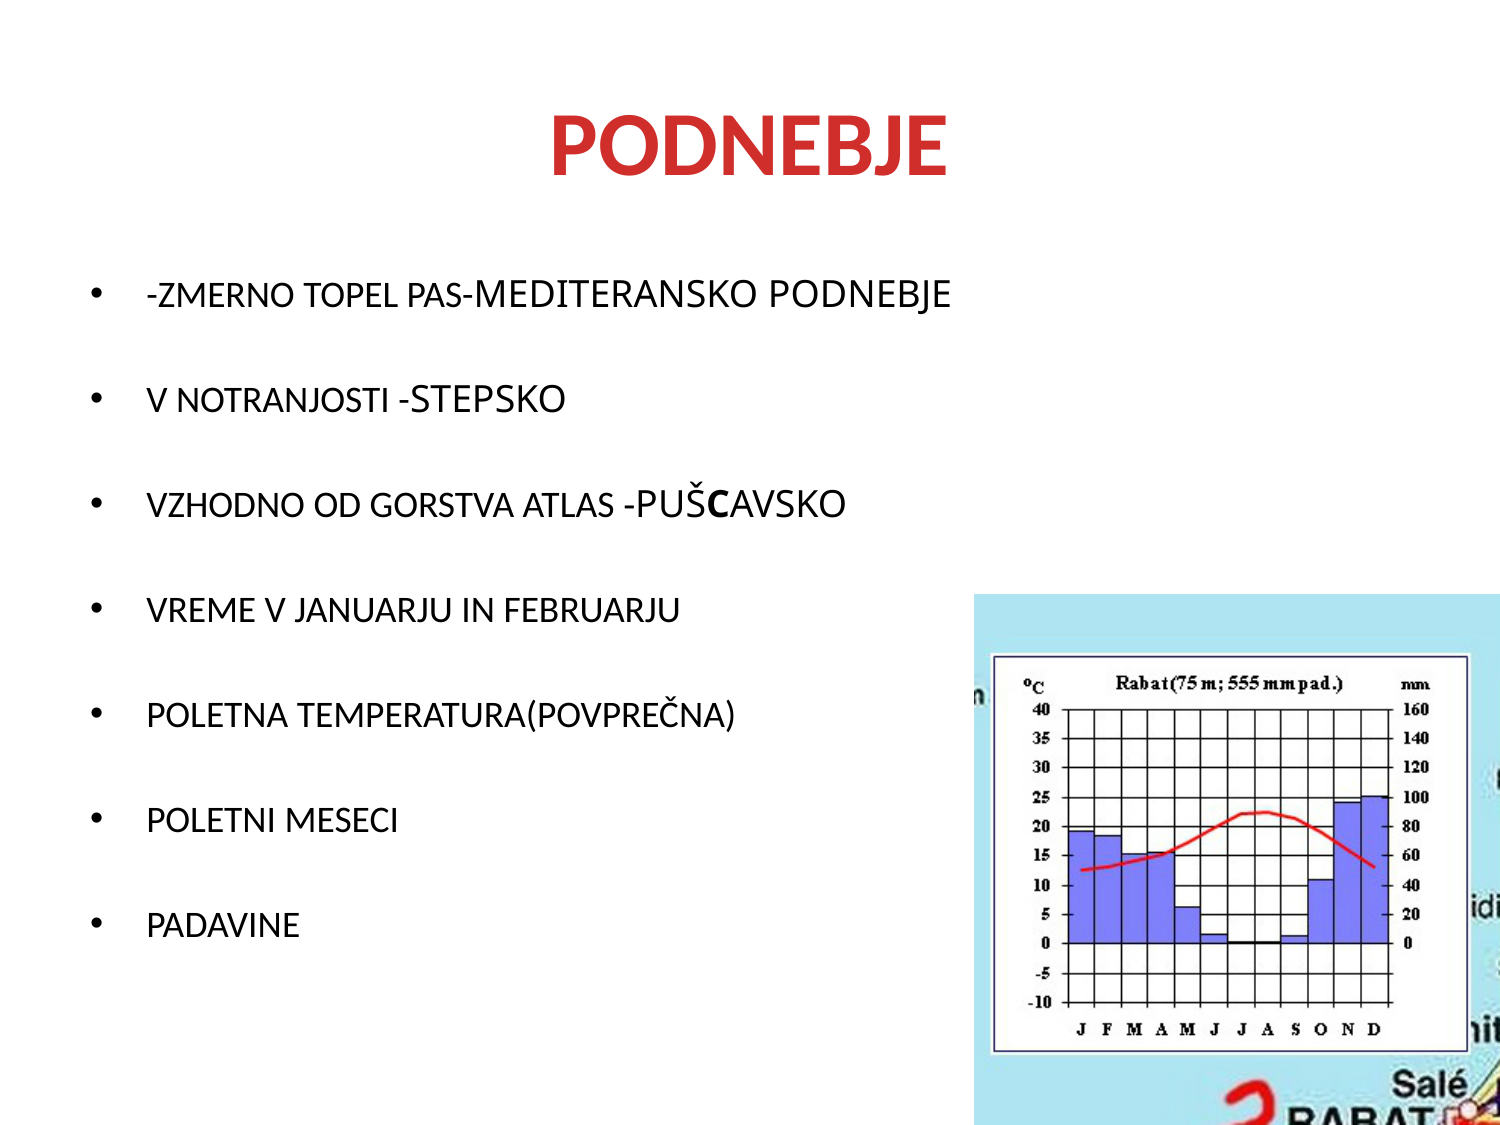

# PODNEBJE
-ZMERNO TOPEL PAS-MEDITERANSKO PODNEBJE
V NOTRANJOSTI -STEPSKO
VZHODNO OD GORSTVA ATLAS -PUŠCAVSKO
VREME V JANUARJU IN FEBRUARJU
POLETNA TEMPERATURA(POVPREČNA)
POLETNI MESECI
PADAVINE